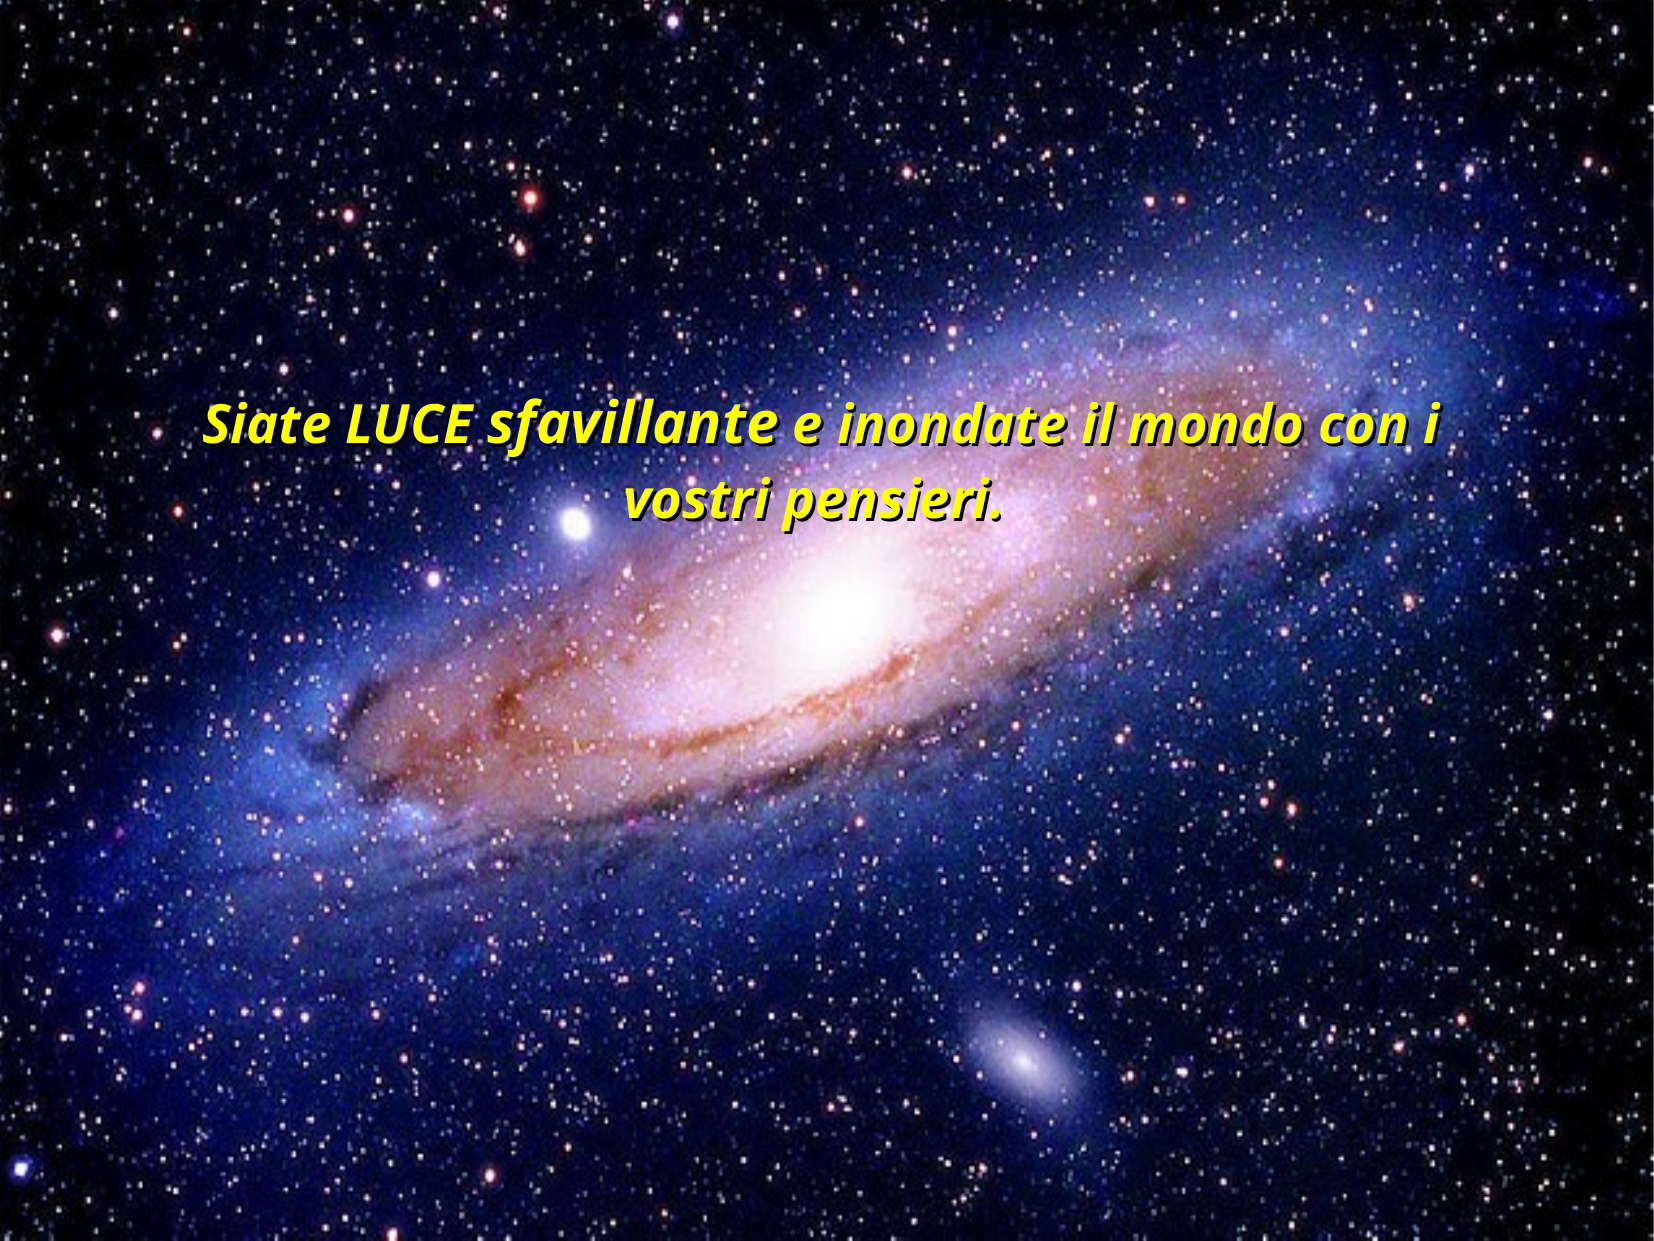

# Siate LUCE sfavillante e inondate il mondo con i vostri pensieri.